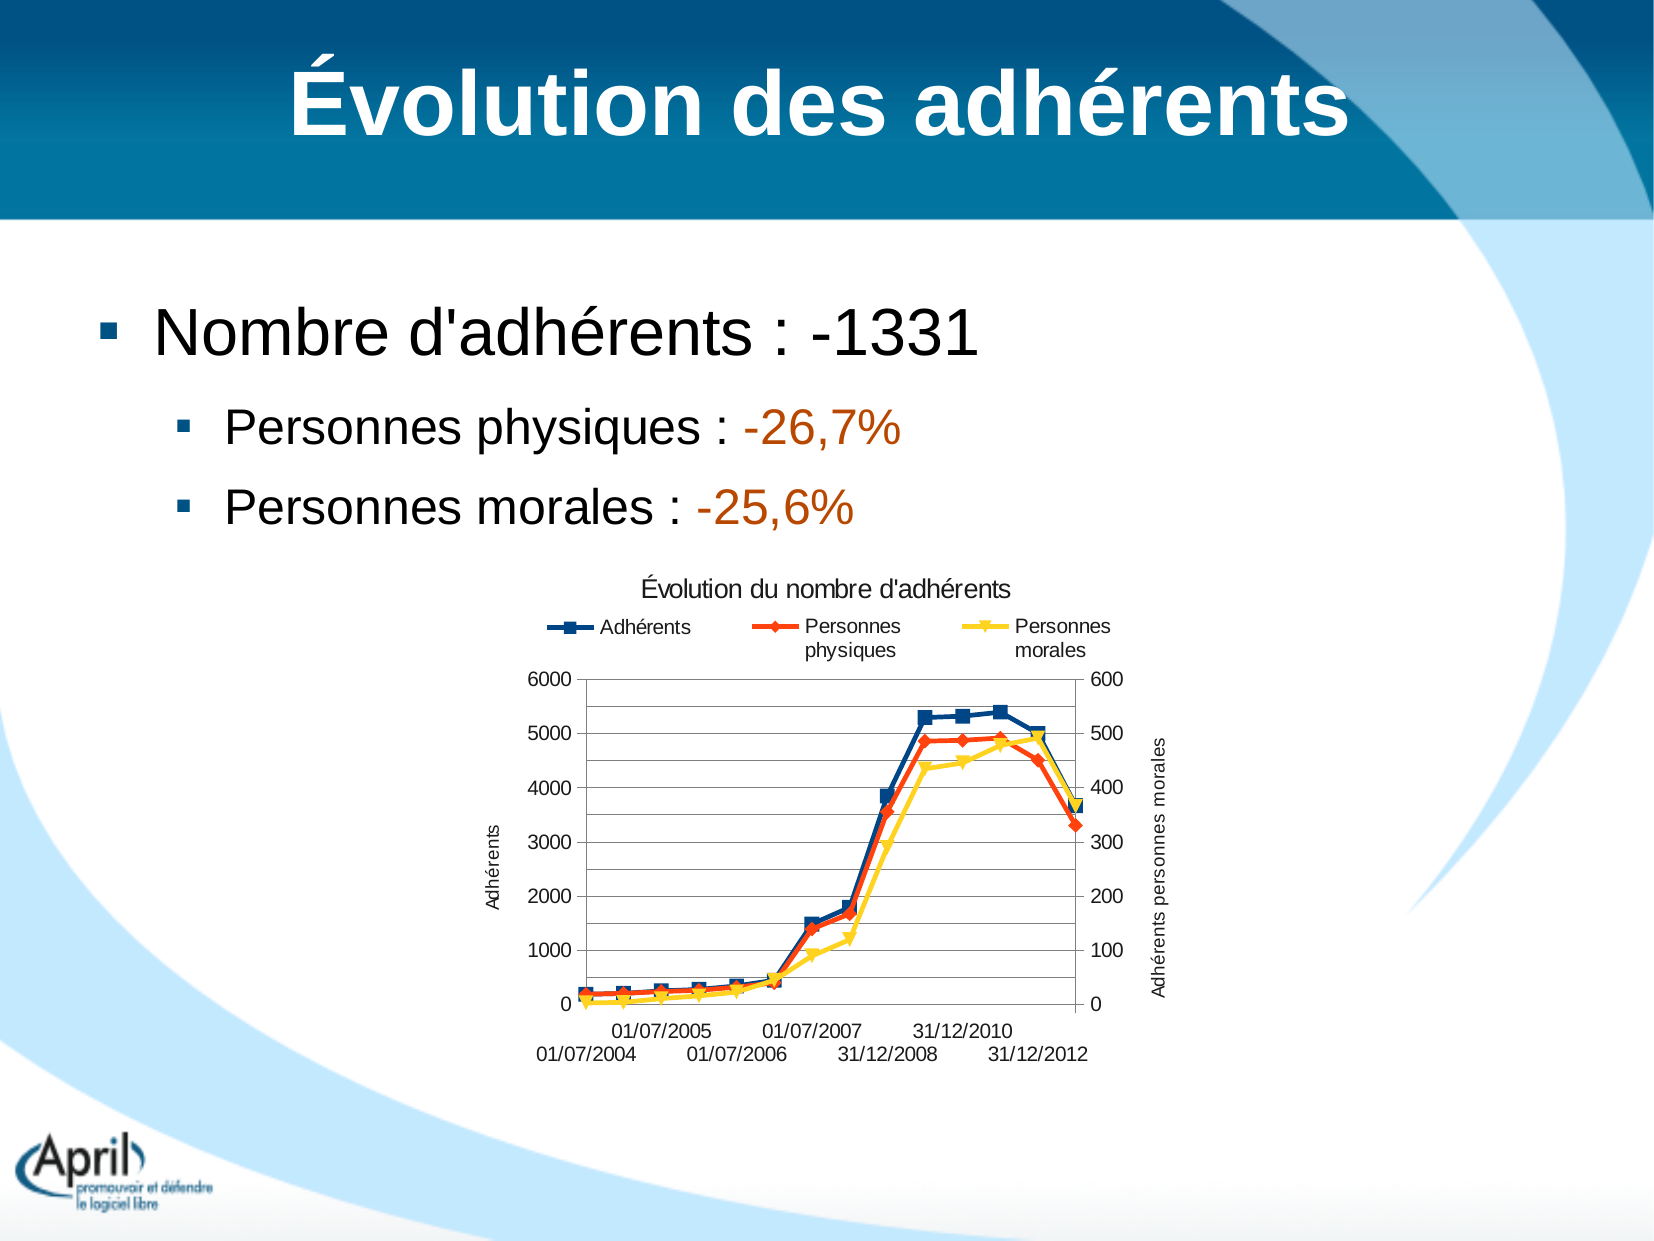

# Évolution des adhérents
Nombre d'adhérents : -1331
Personnes physiques : -26,7%
Personnes morales : -25,6%